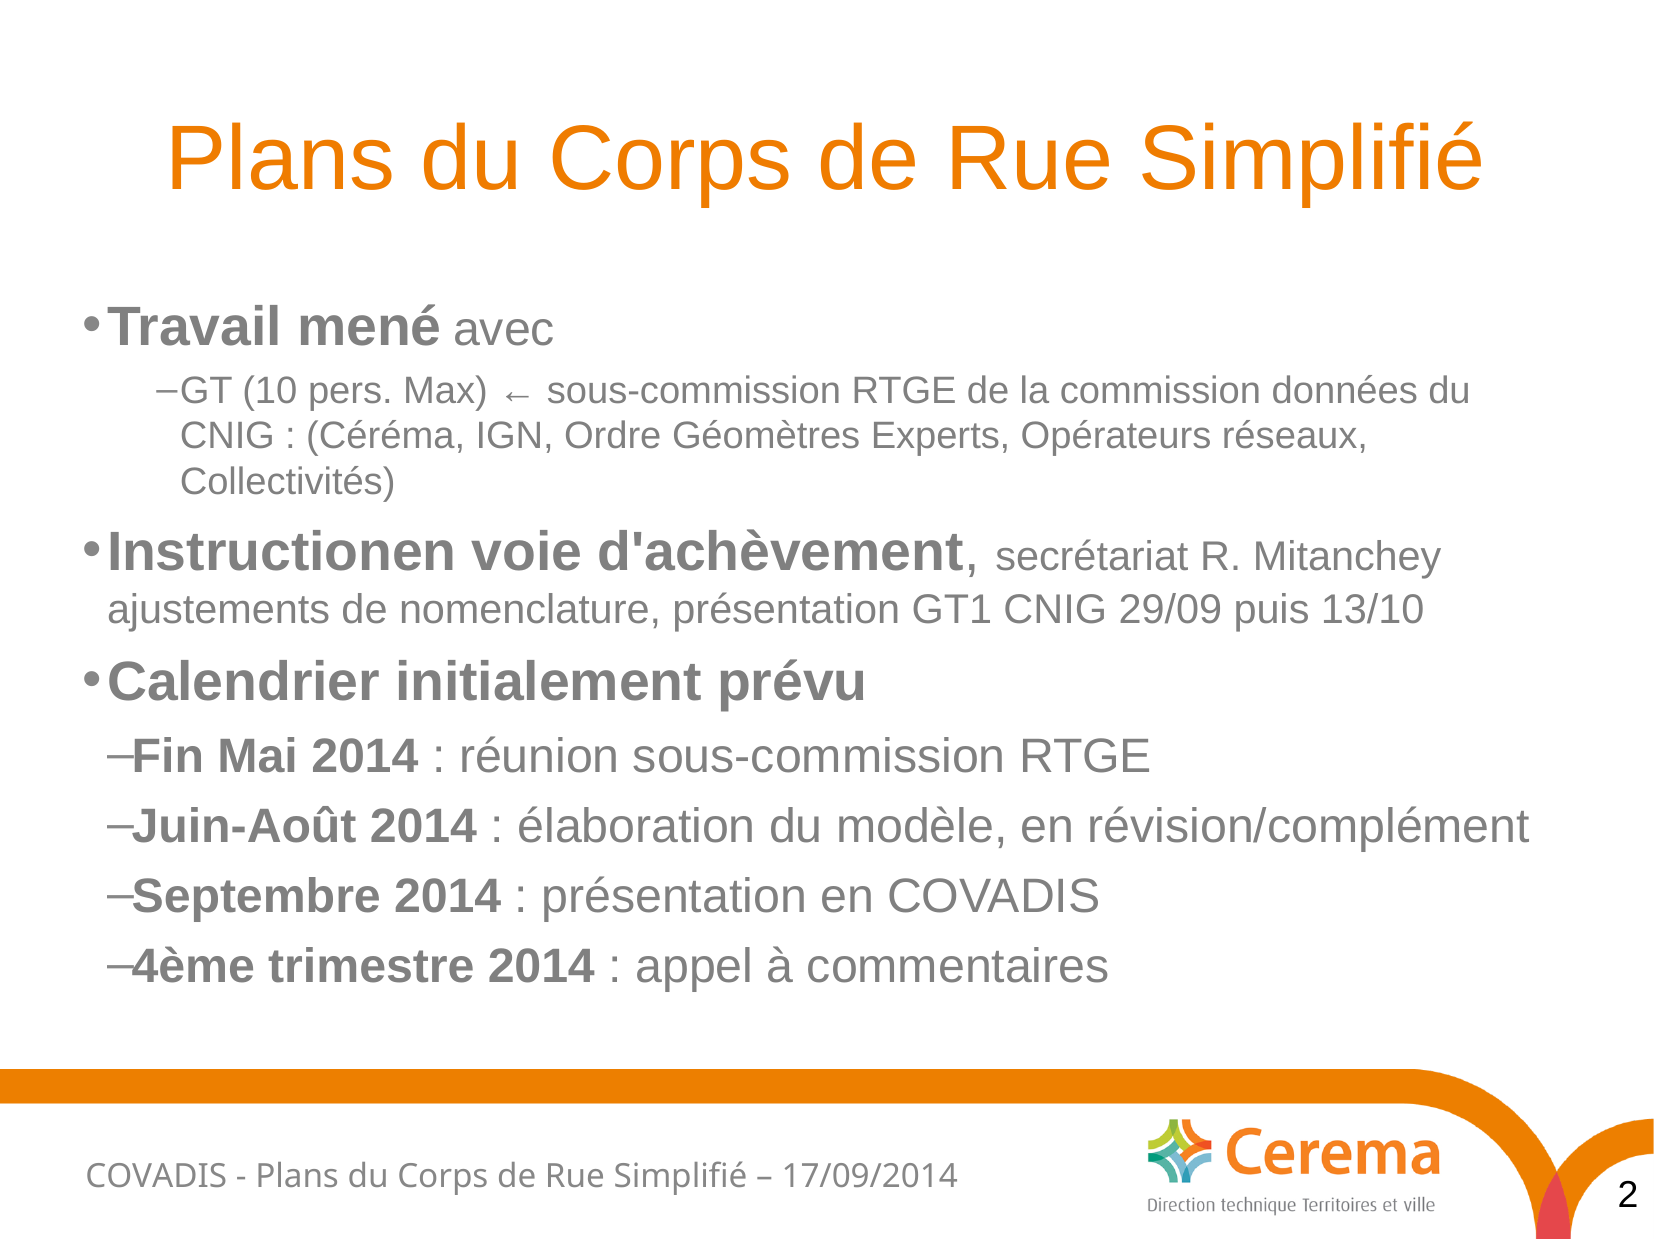

# Plans du Corps de Rue Simplifié
Travail mené avec
GT (10 pers. Max) ← sous-commission RTGE de la commission données du CNIG : (Céréma, IGN, Ordre Géomètres Experts, Opérateurs réseaux, Collectivités)
Instructionen voie d'achèvement, secrétariat R. Mitanchey
ajustements de nomenclature, présentation GT1 CNIG 29/09 puis 13/10
Calendrier initialement prévu
Fin Mai 2014 : réunion sous-commission RTGE
Juin-Août 2014 : élaboration du modèle, en révision/complément
Septembre 2014 : présentation en COVADIS
4ème trimestre 2014 : appel à commentaires